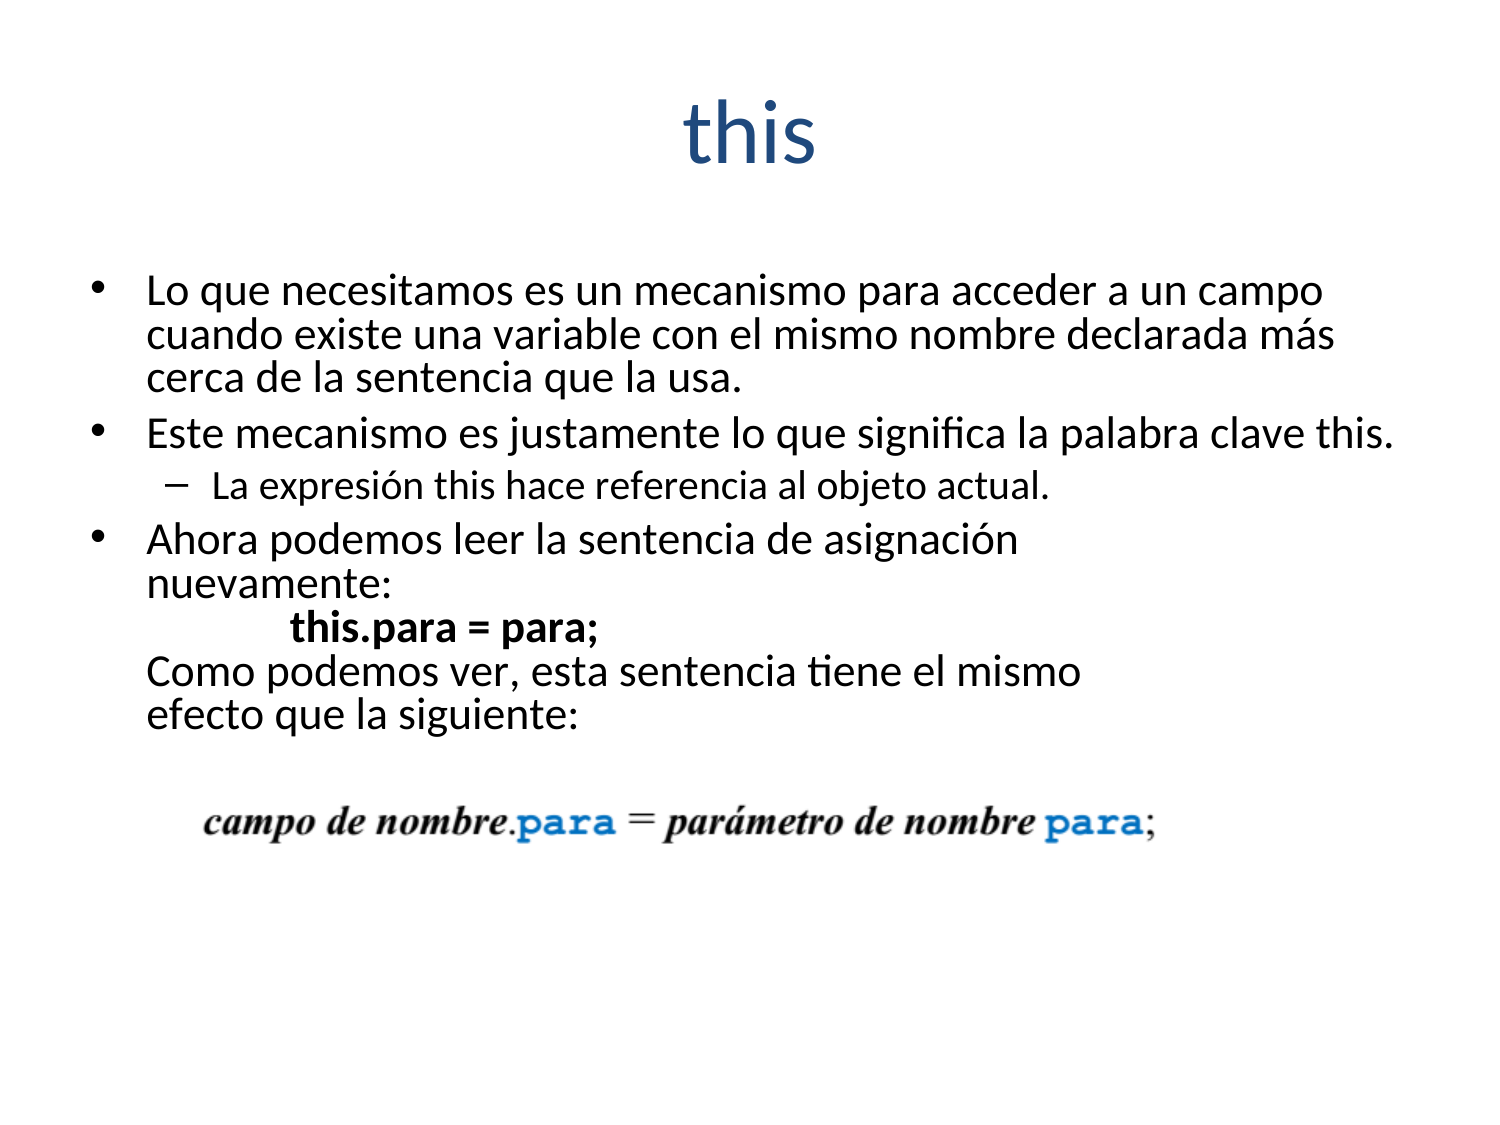

# this
Lo que necesitamos es un mecanismo para acceder a un campo cuando existe una variable con el mismo nombre declarada más cerca de la sentencia que la usa.
Este mecanismo es justamente lo que significa la palabra clave this.
La expresión this hace referencia al objeto actual.
Ahora podemos leer la sentencia de asignación
nuevamente:
 this.para = para;
Como podemos ver, esta sentencia tiene el mismo
efecto que la siguiente: